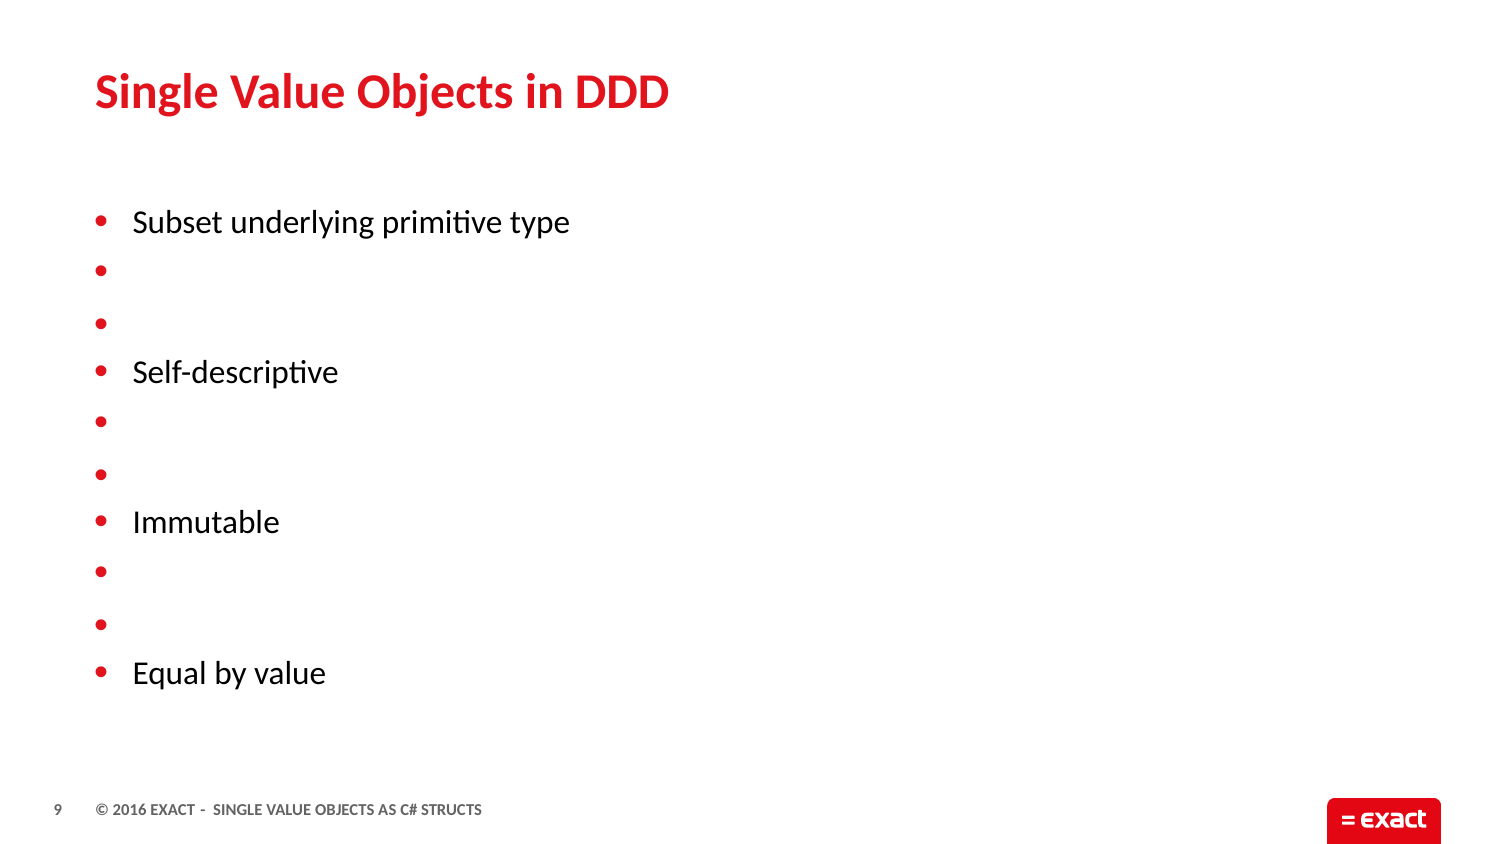

# Single Value Objects in DDD
Subset underlying primitive type
Self-descriptive
Immutable
Equal by value
- Single Value Objects as C# structs